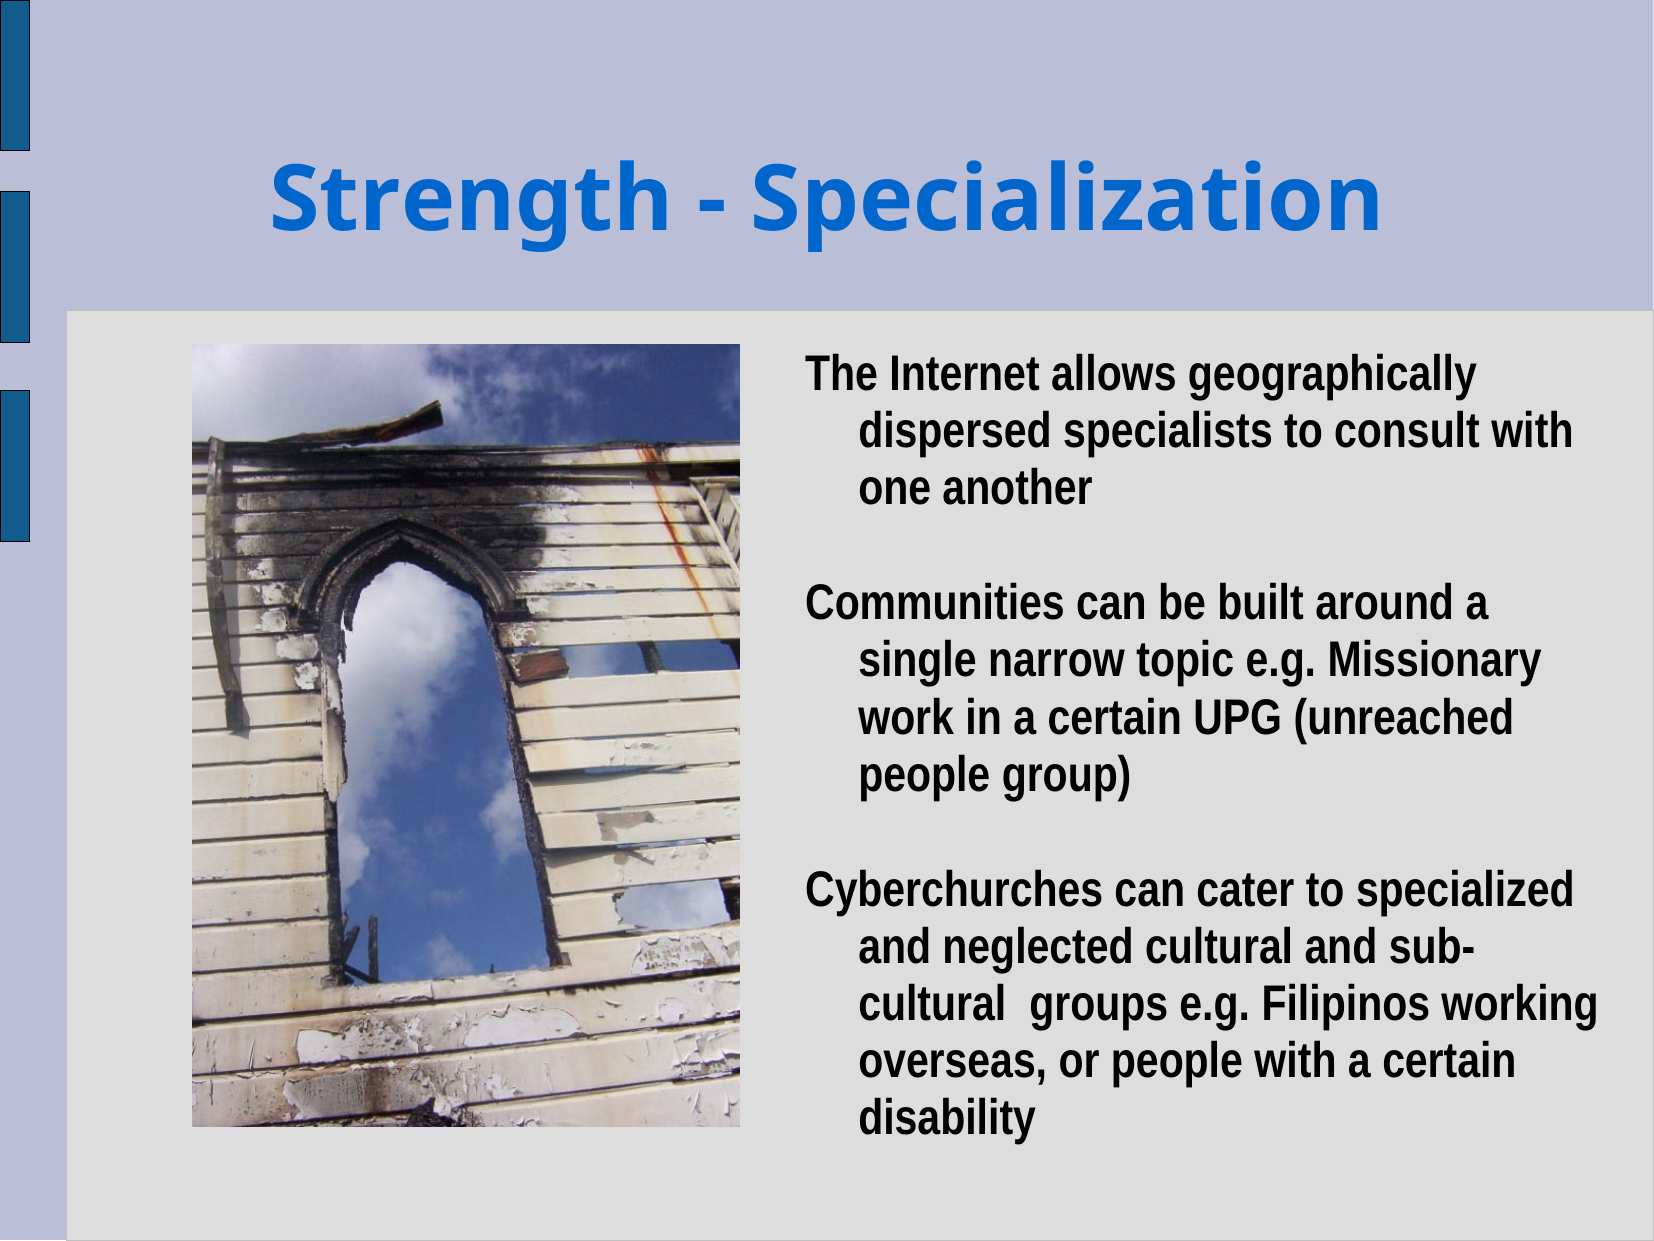

# Strength - Specialization
The Internet allows geographically dispersed specialists to consult with one another
Communities can be built around a single narrow topic e.g. Missionary work in a certain UPG (unreached people group)
Cyberchurches can cater to specialized and neglected cultural and sub-cultural groups e.g. Filipinos working overseas, or people with a certain disability